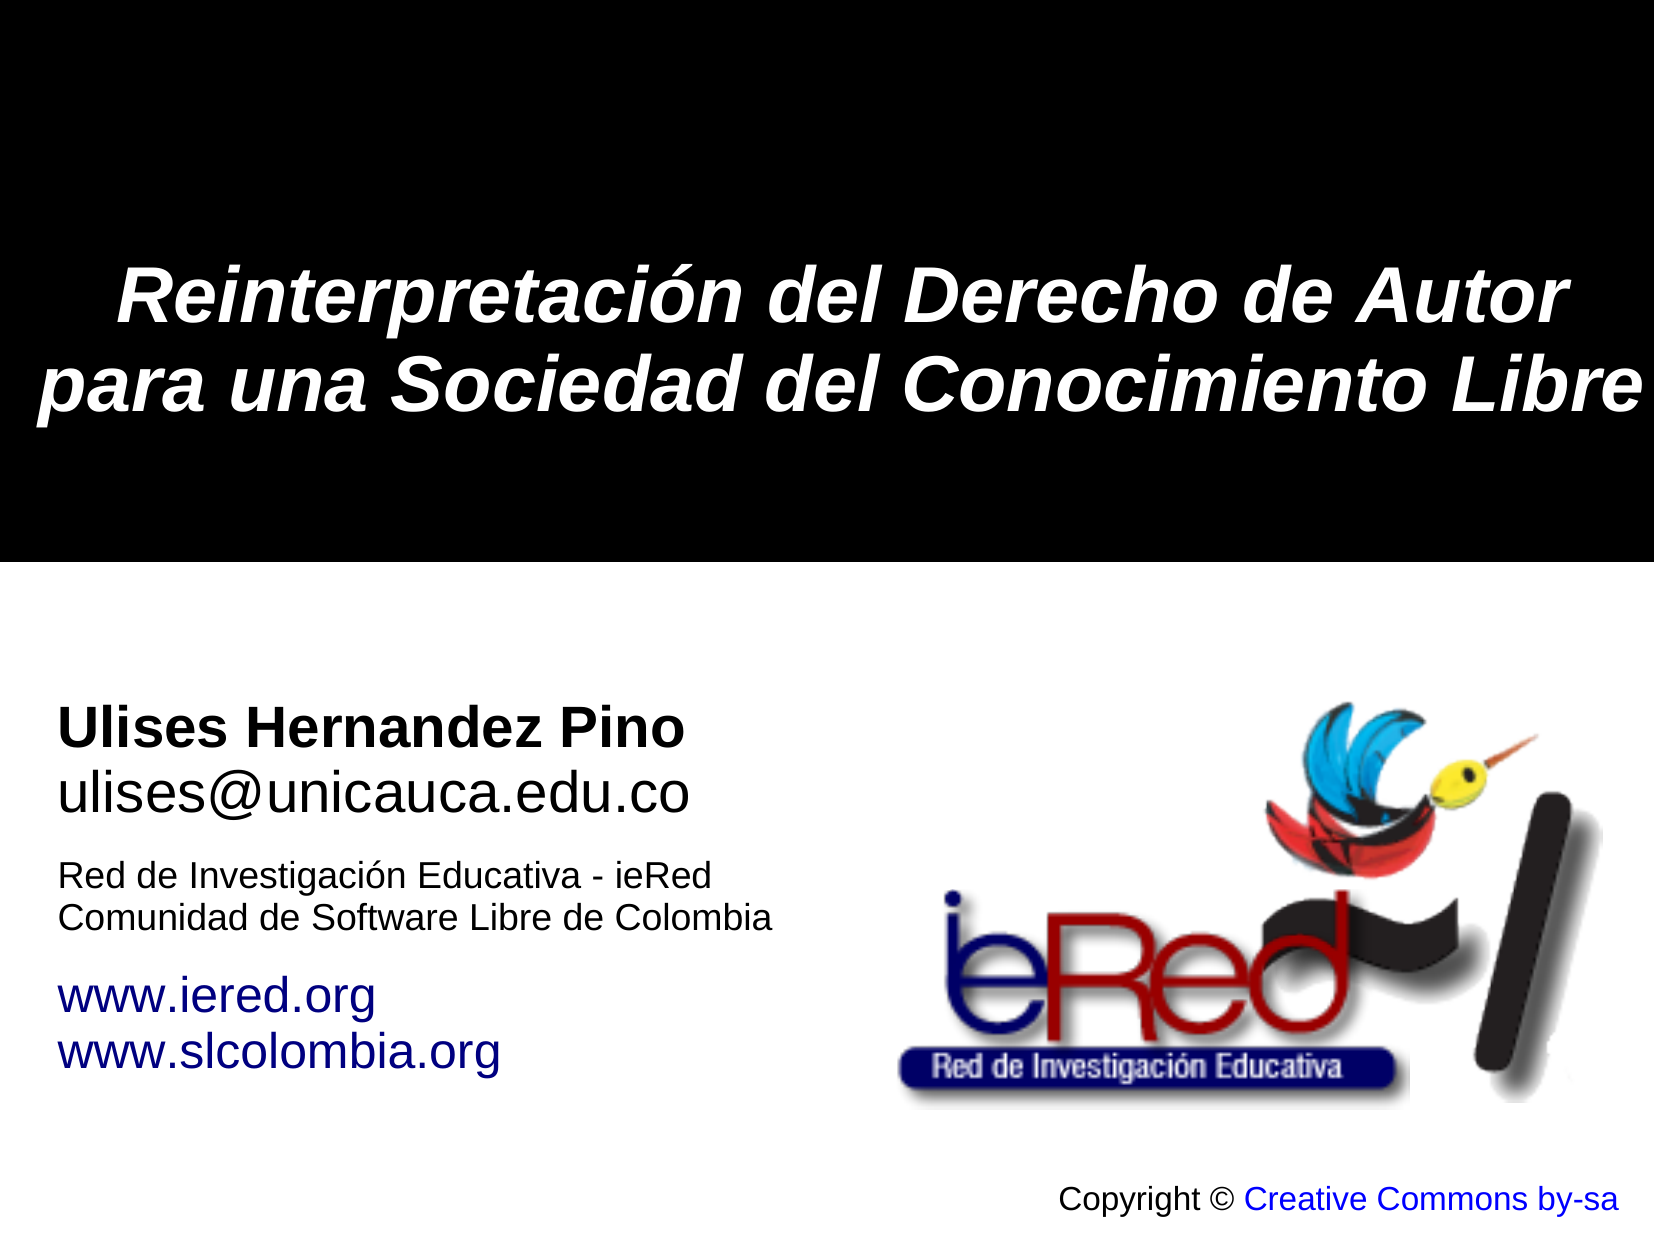

Reinterpretación del Derecho de Autor
para una Sociedad del Conocimiento Libre
Ulises Hernandez Pino
ulises@unicauca.edu.co
Red de Investigación Educativa - ieRed
Comunidad de Software Libre de Colombia
www.iered.org
www.slcolombia.org
Copyright © Creative Commons by-sa